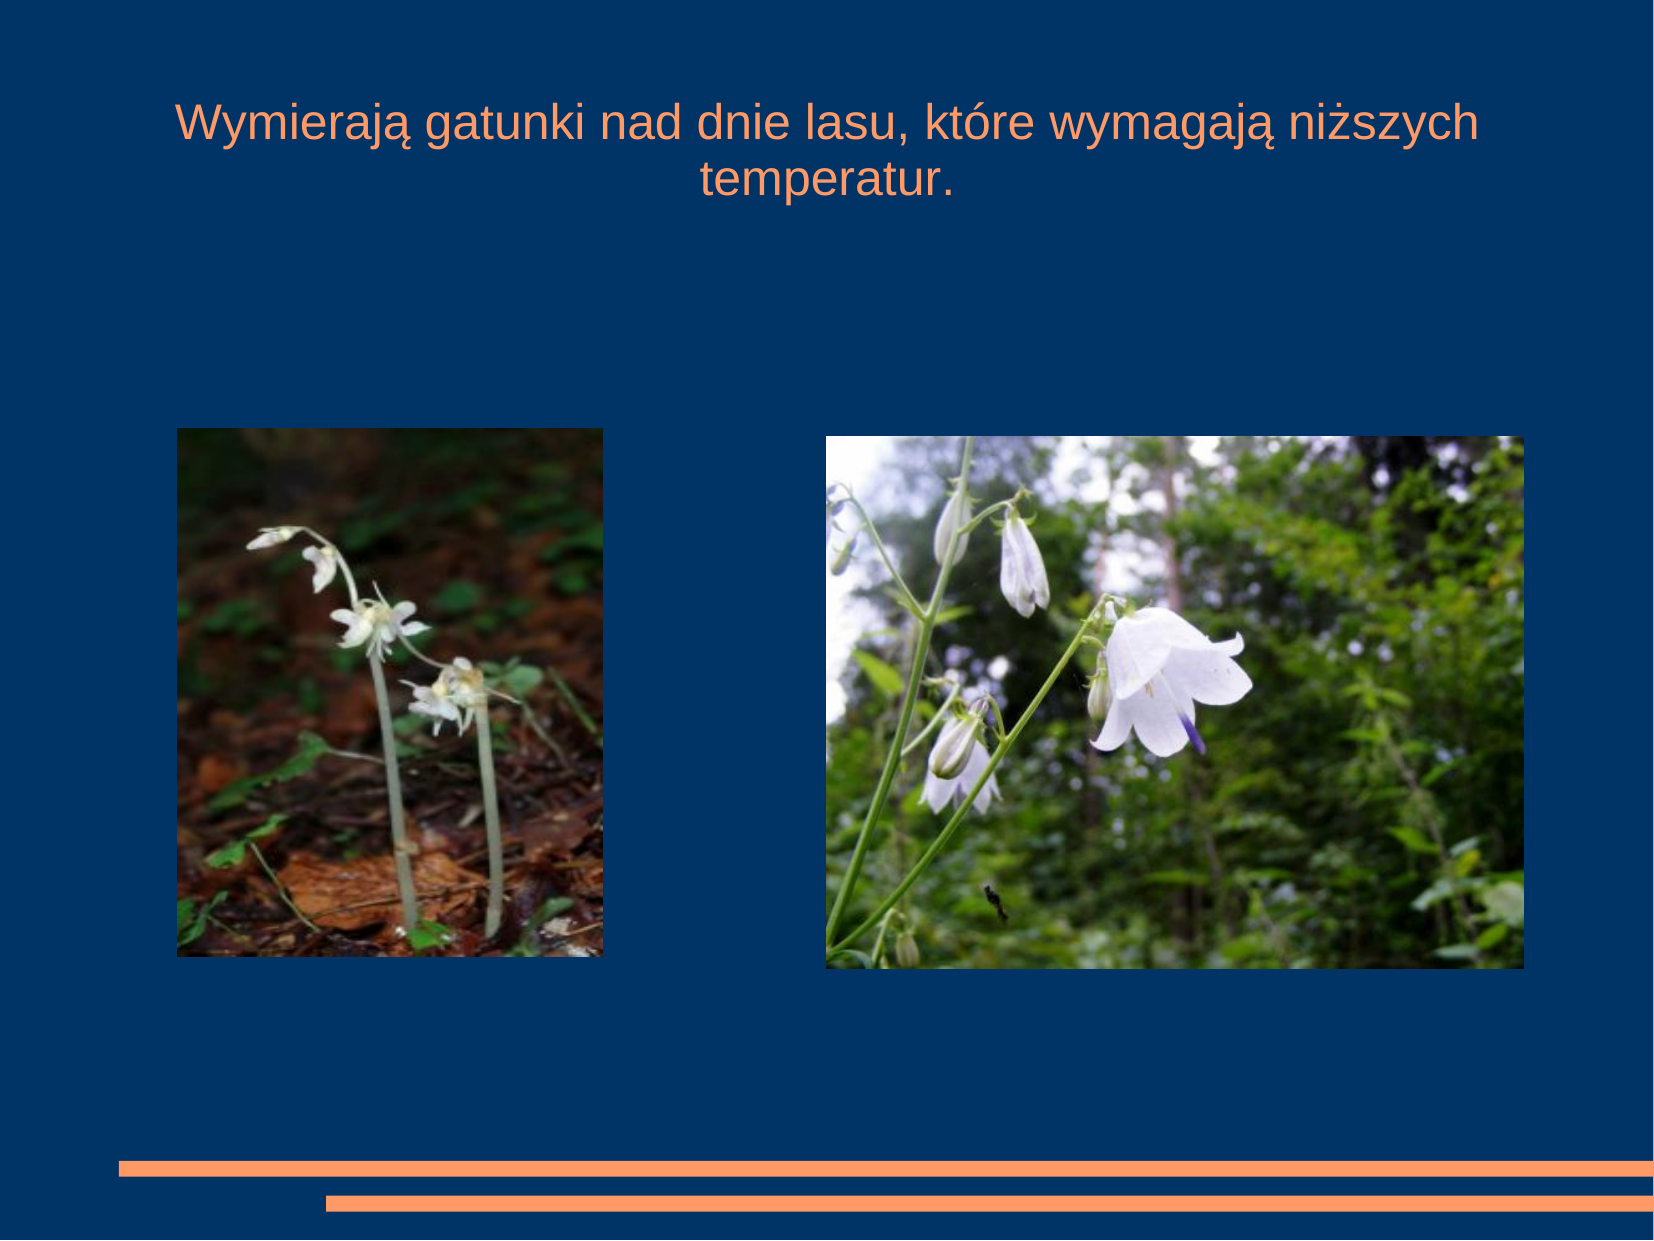

# Wymierają gatunki nad dnie lasu, które wymagają niższych temperatur.